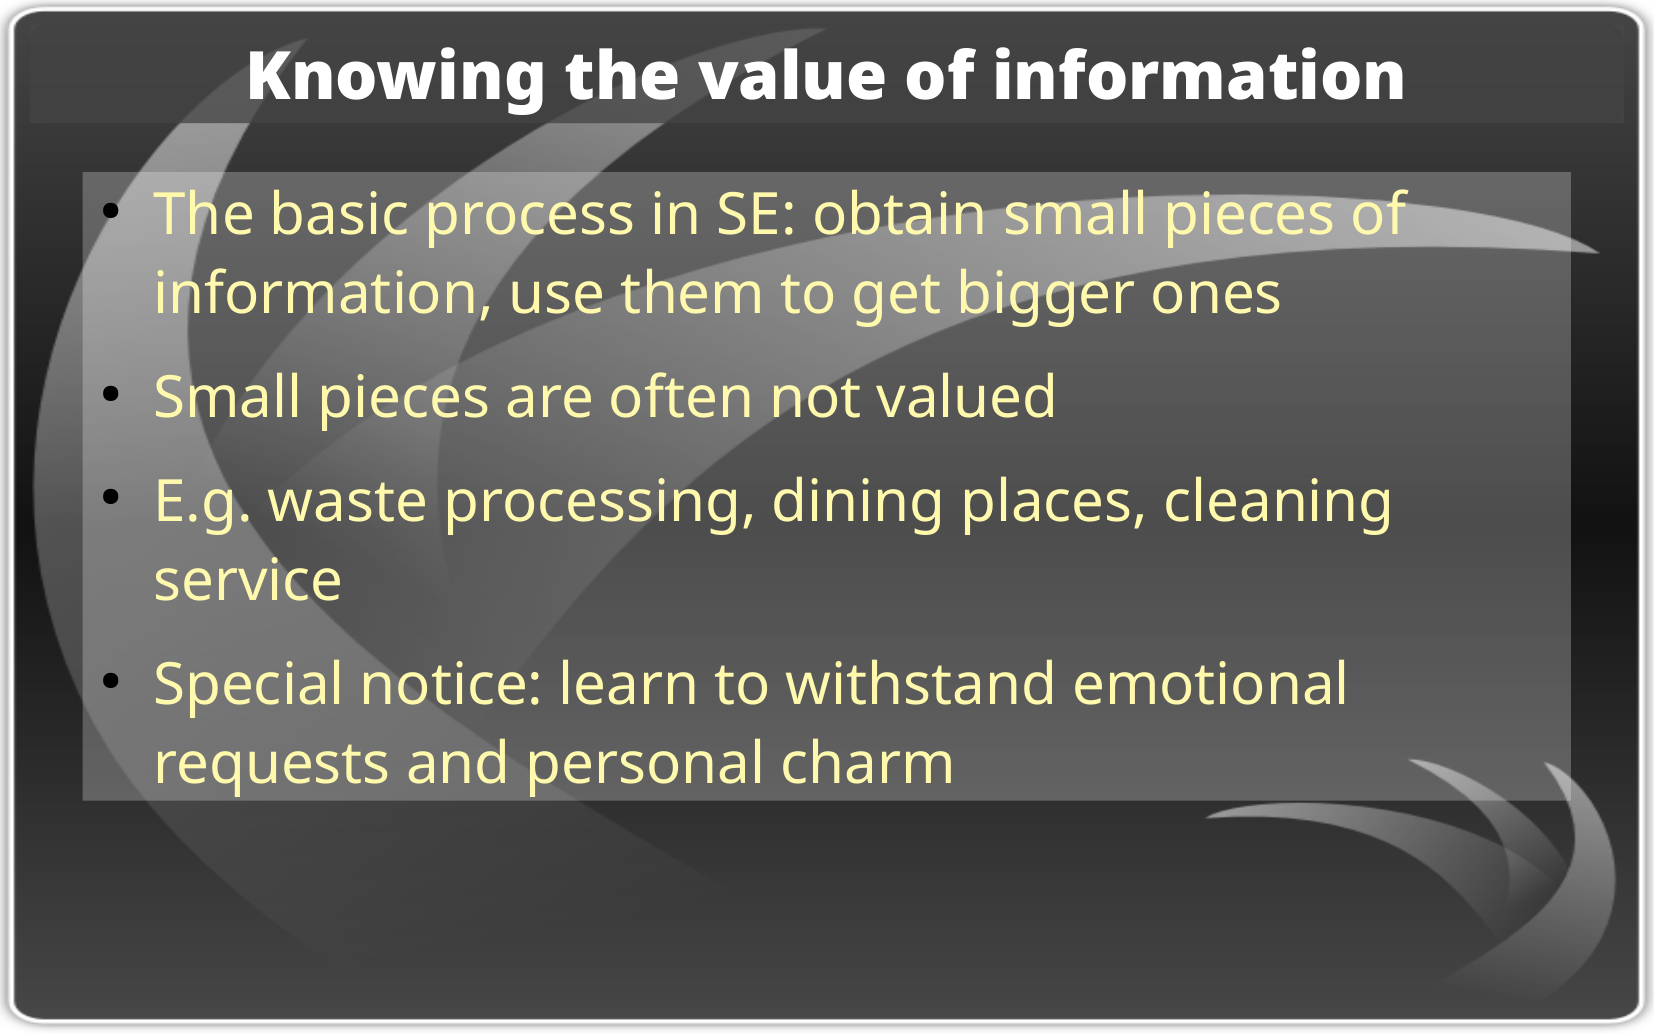

# Knowing the value of information
The basic process in SE: obtain small pieces of information, use them to get bigger ones
Small pieces are often not valued
E.g. waste processing, dining places, cleaning service
Special notice: learn to withstand emotional requests and personal charm